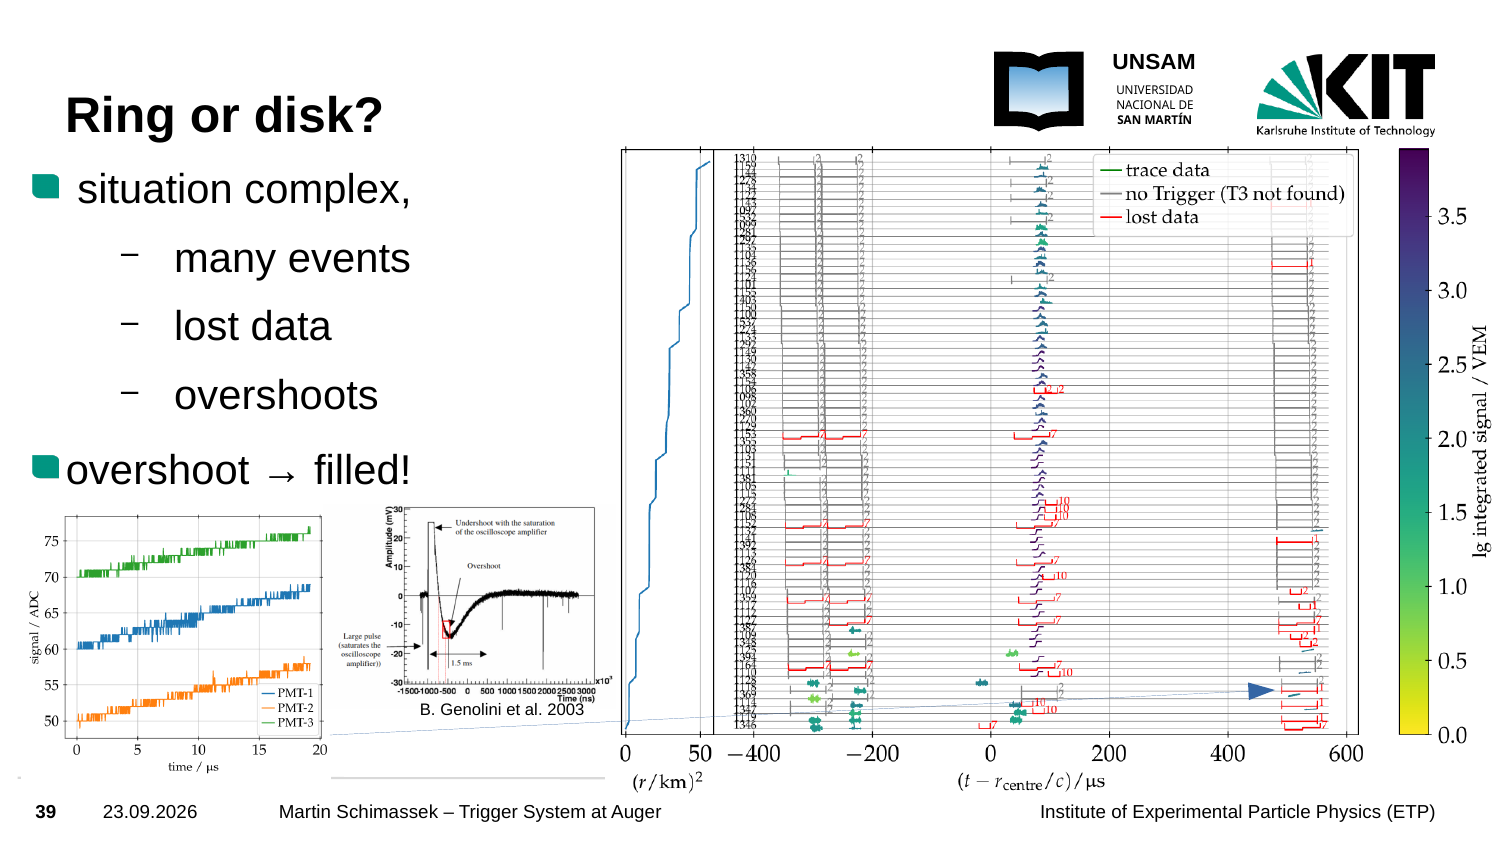

# Ring or disk?
 situation complex,
many events
lost data
overshoots
overshoot → filled!
B. Genolini et al. 2003